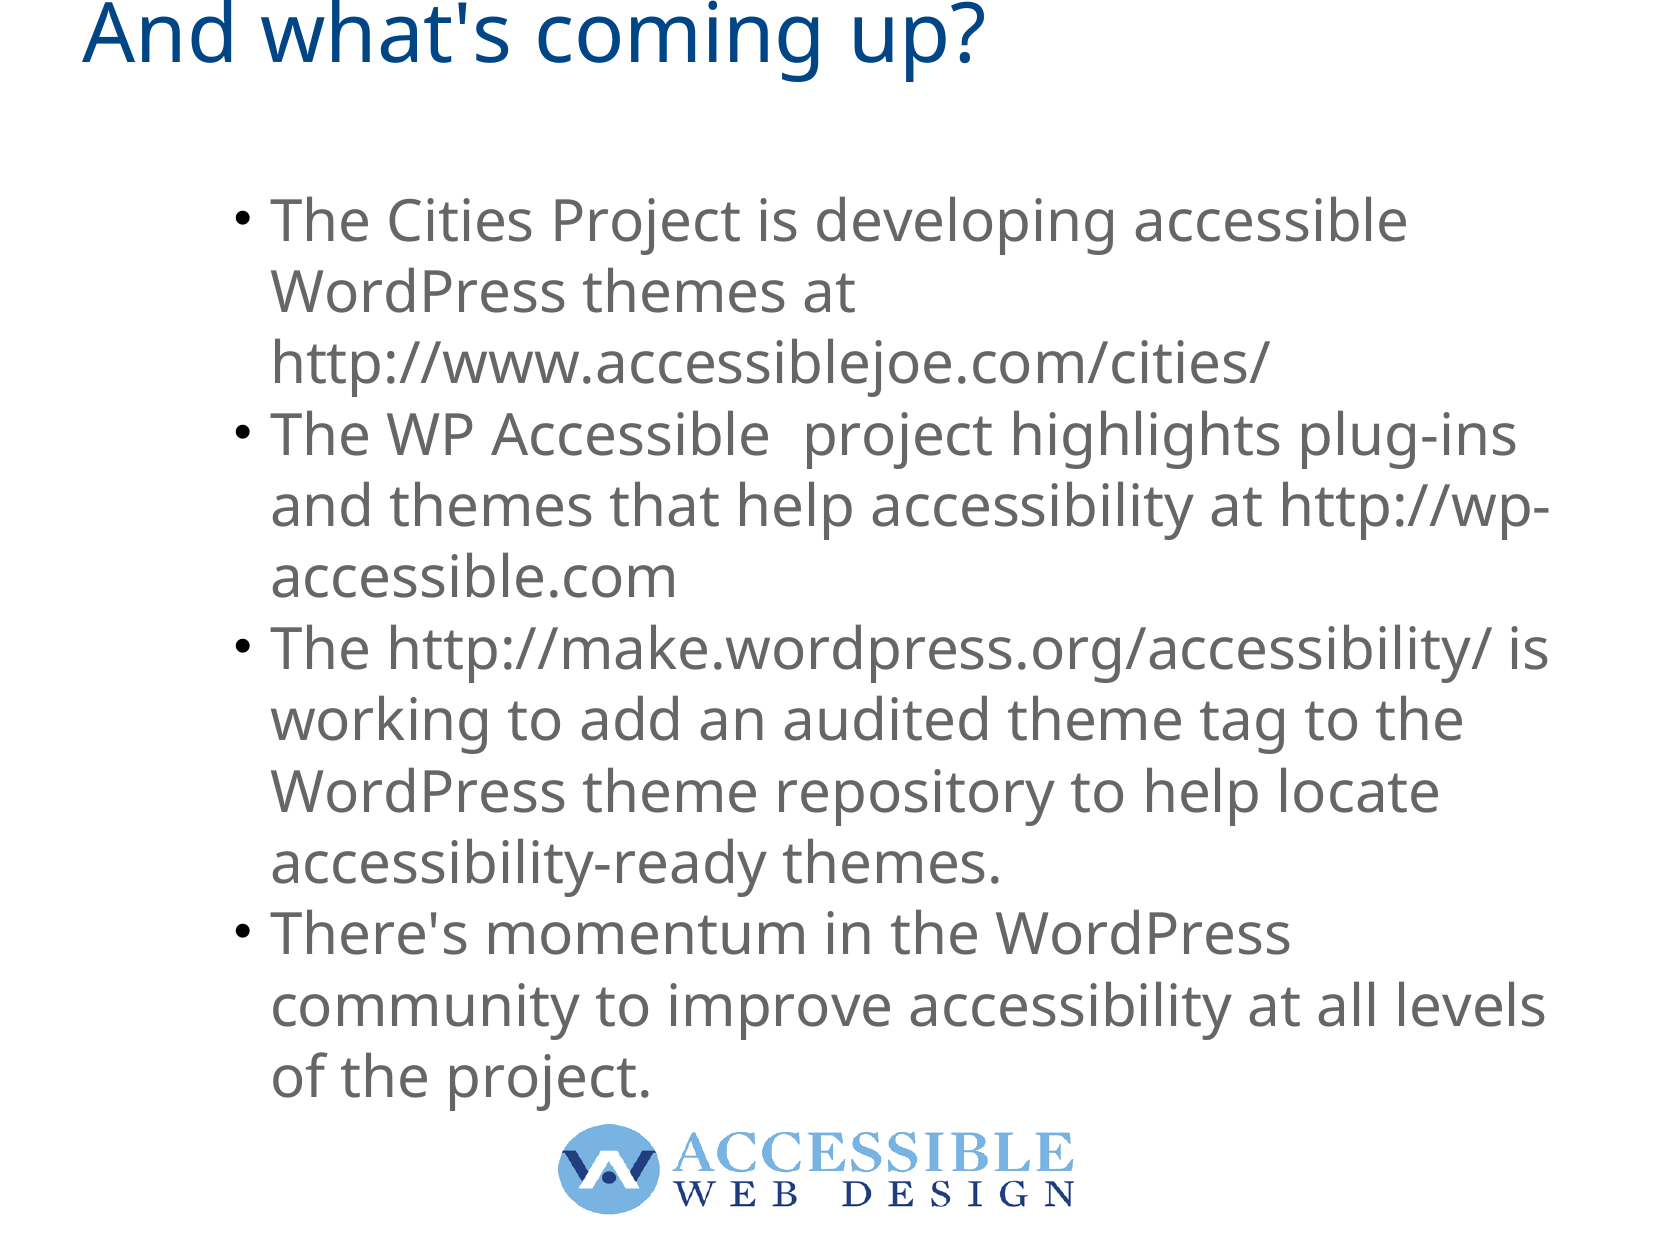

And what's coming up?
The Cities Project is developing accessible WordPress themes at http://www.accessiblejoe.com/cities/
The WP Accessible project highlights plug-ins and themes that help accessibility at http://wp-accessible.com
The http://make.wordpress.org/accessibility/ is working to add an audited theme tag to the WordPress theme repository to help locate accessibility-ready themes.
There's momentum in the WordPress community to improve accessibility at all levels of the project.